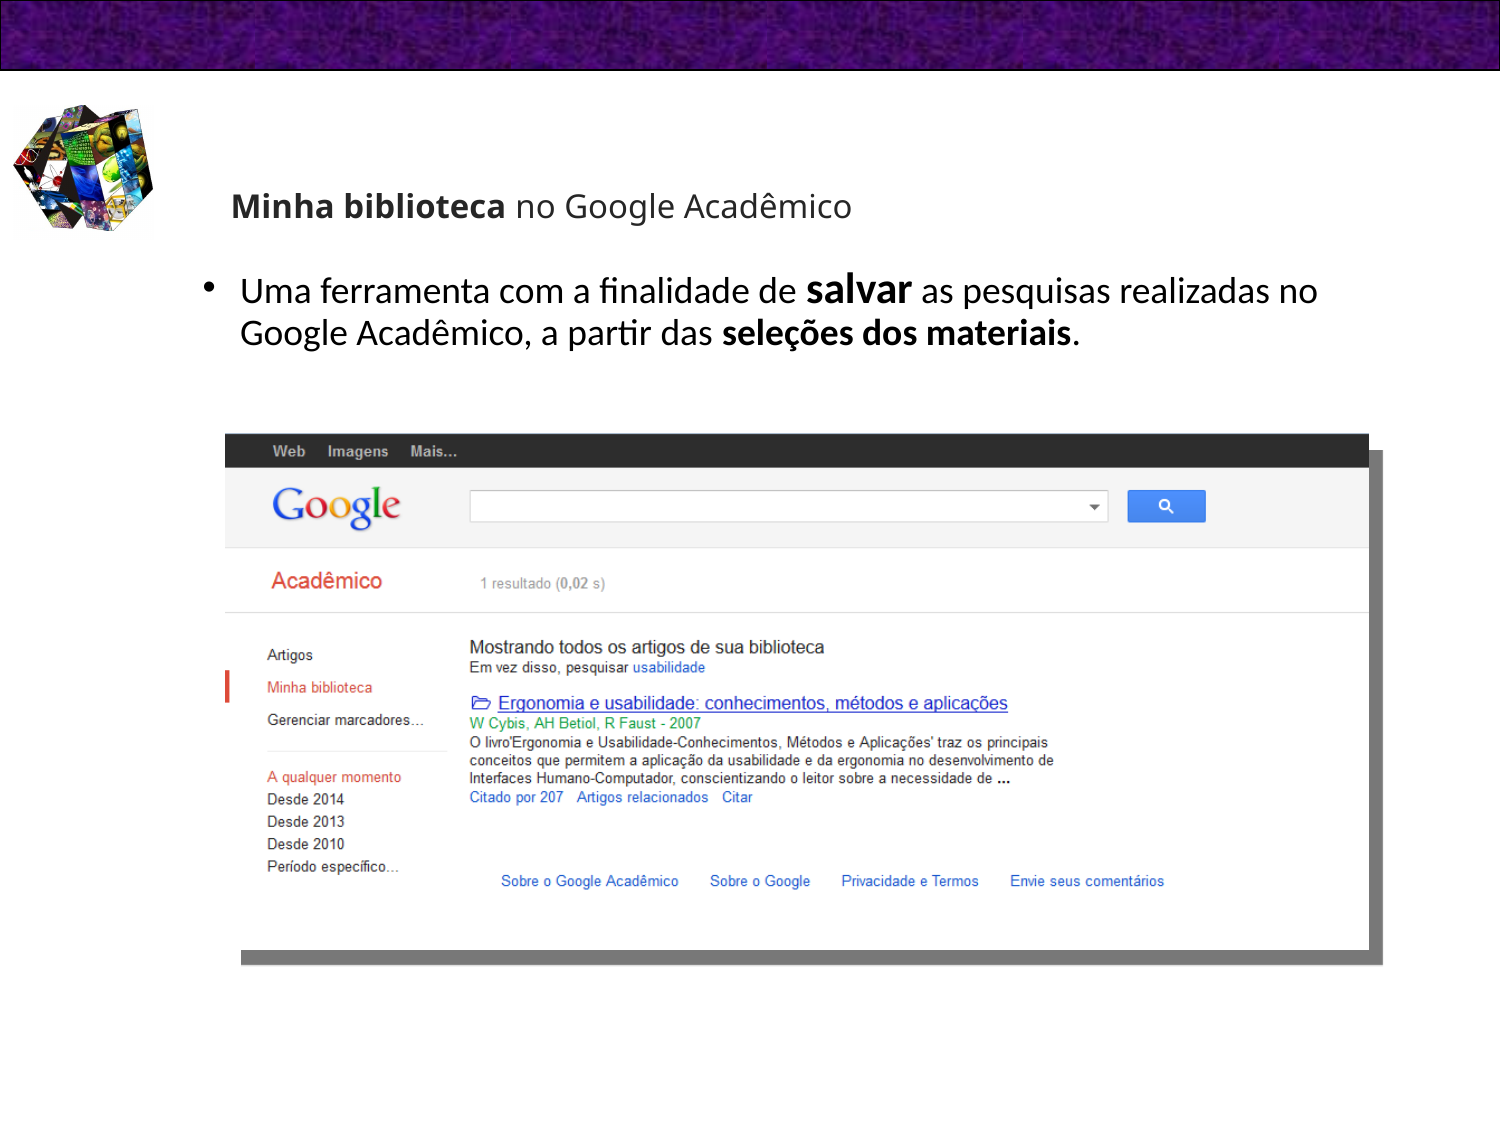

# Minha biblioteca no Google Acadêmico
Uma ferramenta com a finalidade de salvar as pesquisas realizadas no Google Acadêmico, a partir das seleções dos materiais.